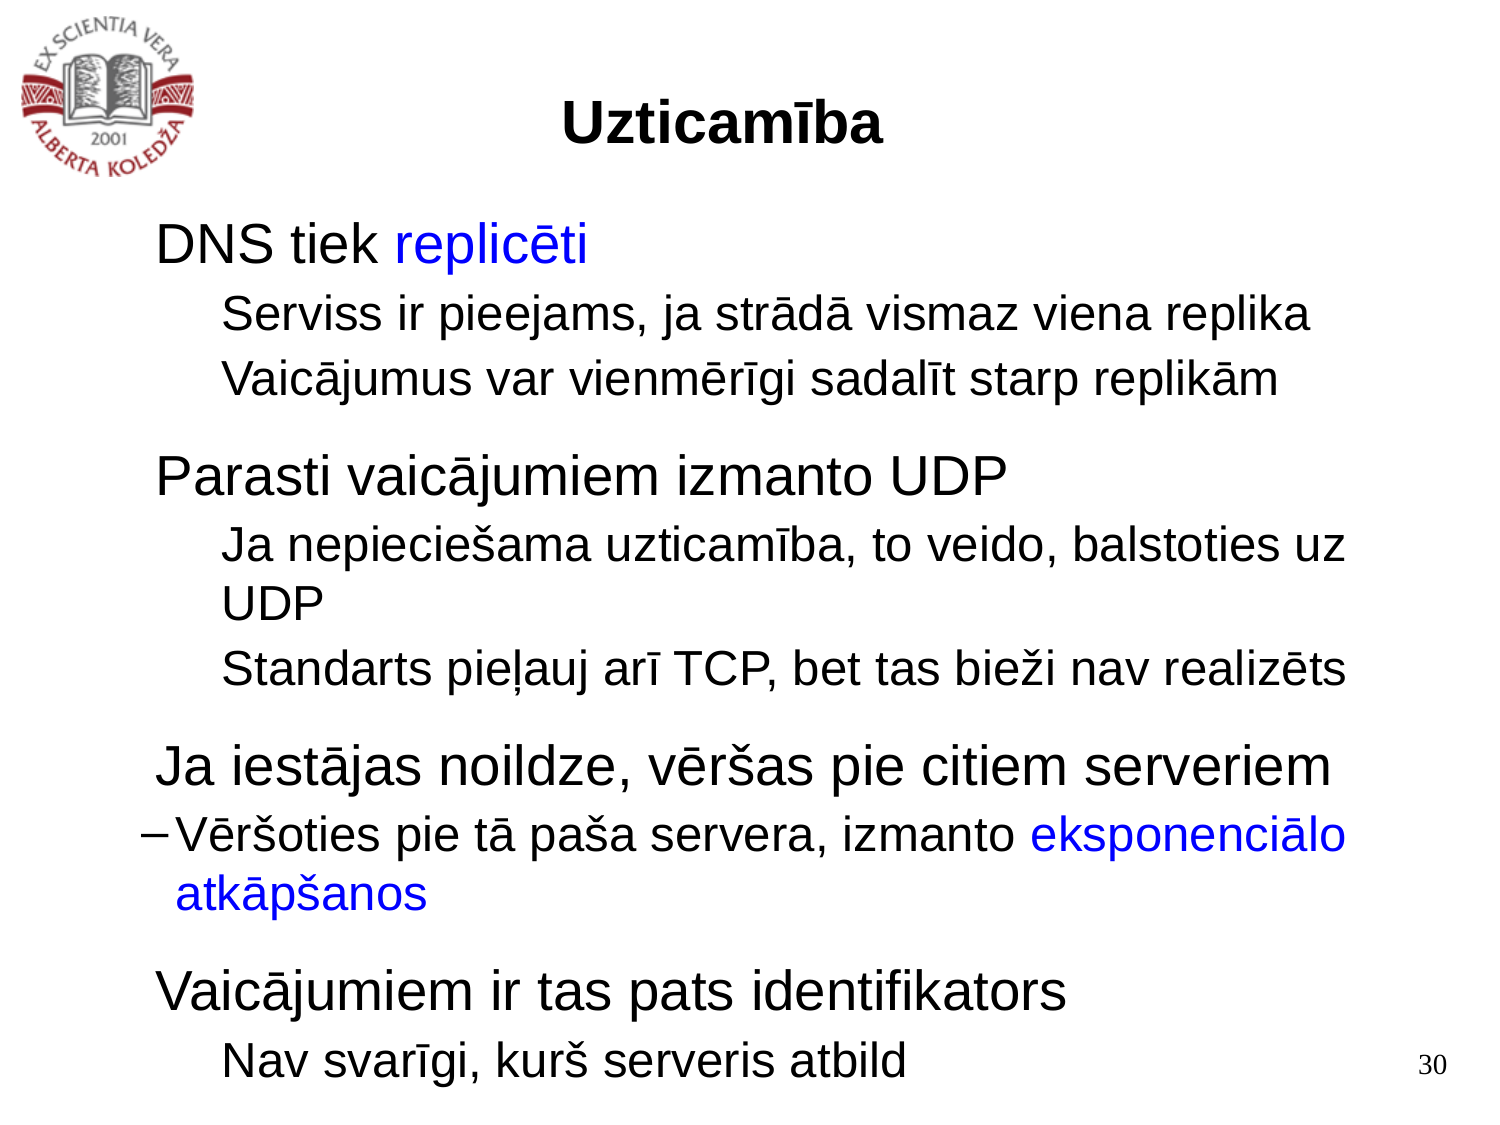

# Uzticamība
DNS tiek replicēti
Serviss ir pieejams, ja strādā vismaz viena replika
Vaicājumus var vienmērīgi sadalīt starp replikām
Parasti vaicājumiem izmanto UDP
Ja nepieciešama uzticamība, to veido, balstoties uz UDP
Standarts pieļauj arī TCP, bet tas bieži nav realizēts
Ja iestājas noildze, vēršas pie citiem serveriem
Vēršoties pie tā paša servera, izmanto eksponenciālo atkāpšanos
Vaicājumiem ir tas pats identifikators
Nav svarīgi, kurš serveris atbild